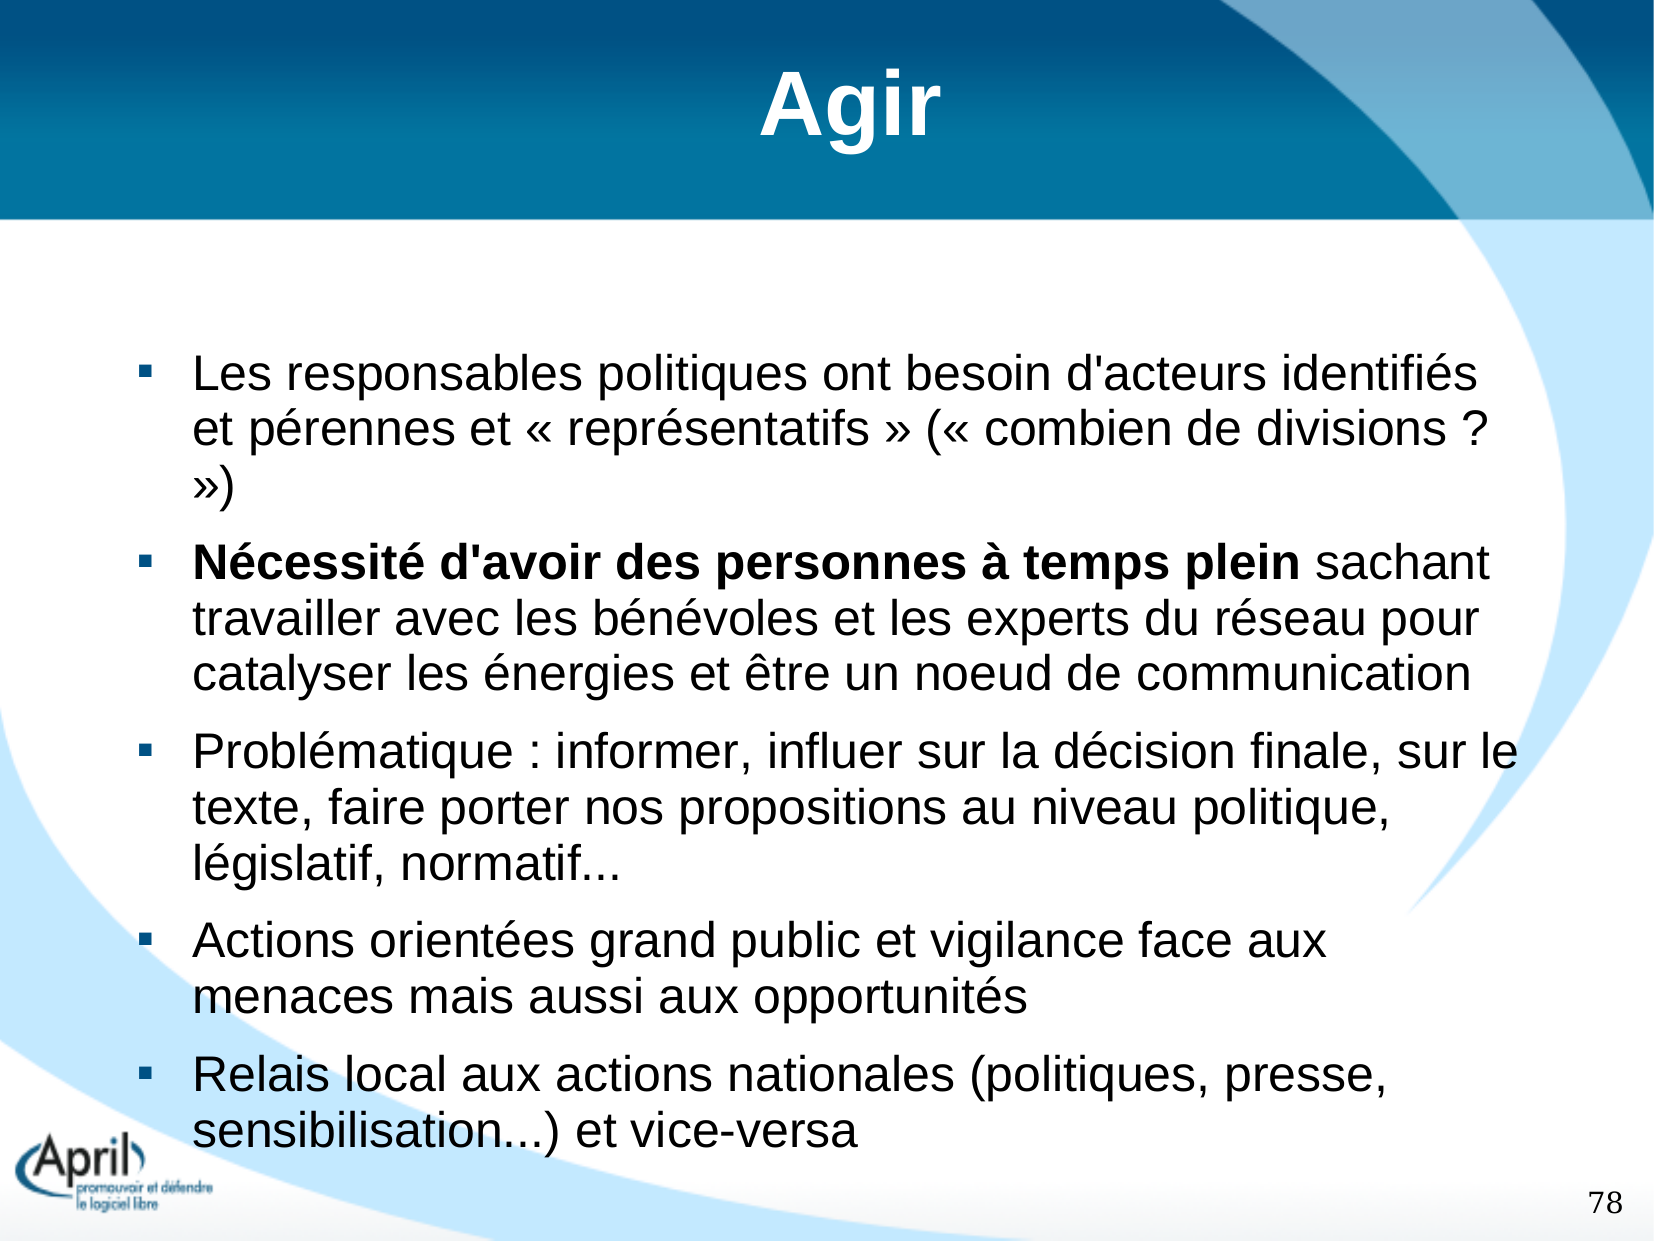

# Agir
Les responsables politiques ont besoin d'acteurs identifiés et pérennes et « représentatifs » (« combien de divisions ? »)
Nécessité d'avoir des personnes à temps plein sachant travailler avec les bénévoles et les experts du réseau pour catalyser les énergies et être un noeud de communication
Problématique : informer, influer sur la décision finale, sur le texte, faire porter nos propositions au niveau politique, législatif, normatif...
Actions orientées grand public et vigilance face aux menaces mais aussi aux opportunités
Relais local aux actions nationales (politiques, presse, sensibilisation...) et vice-versa
78